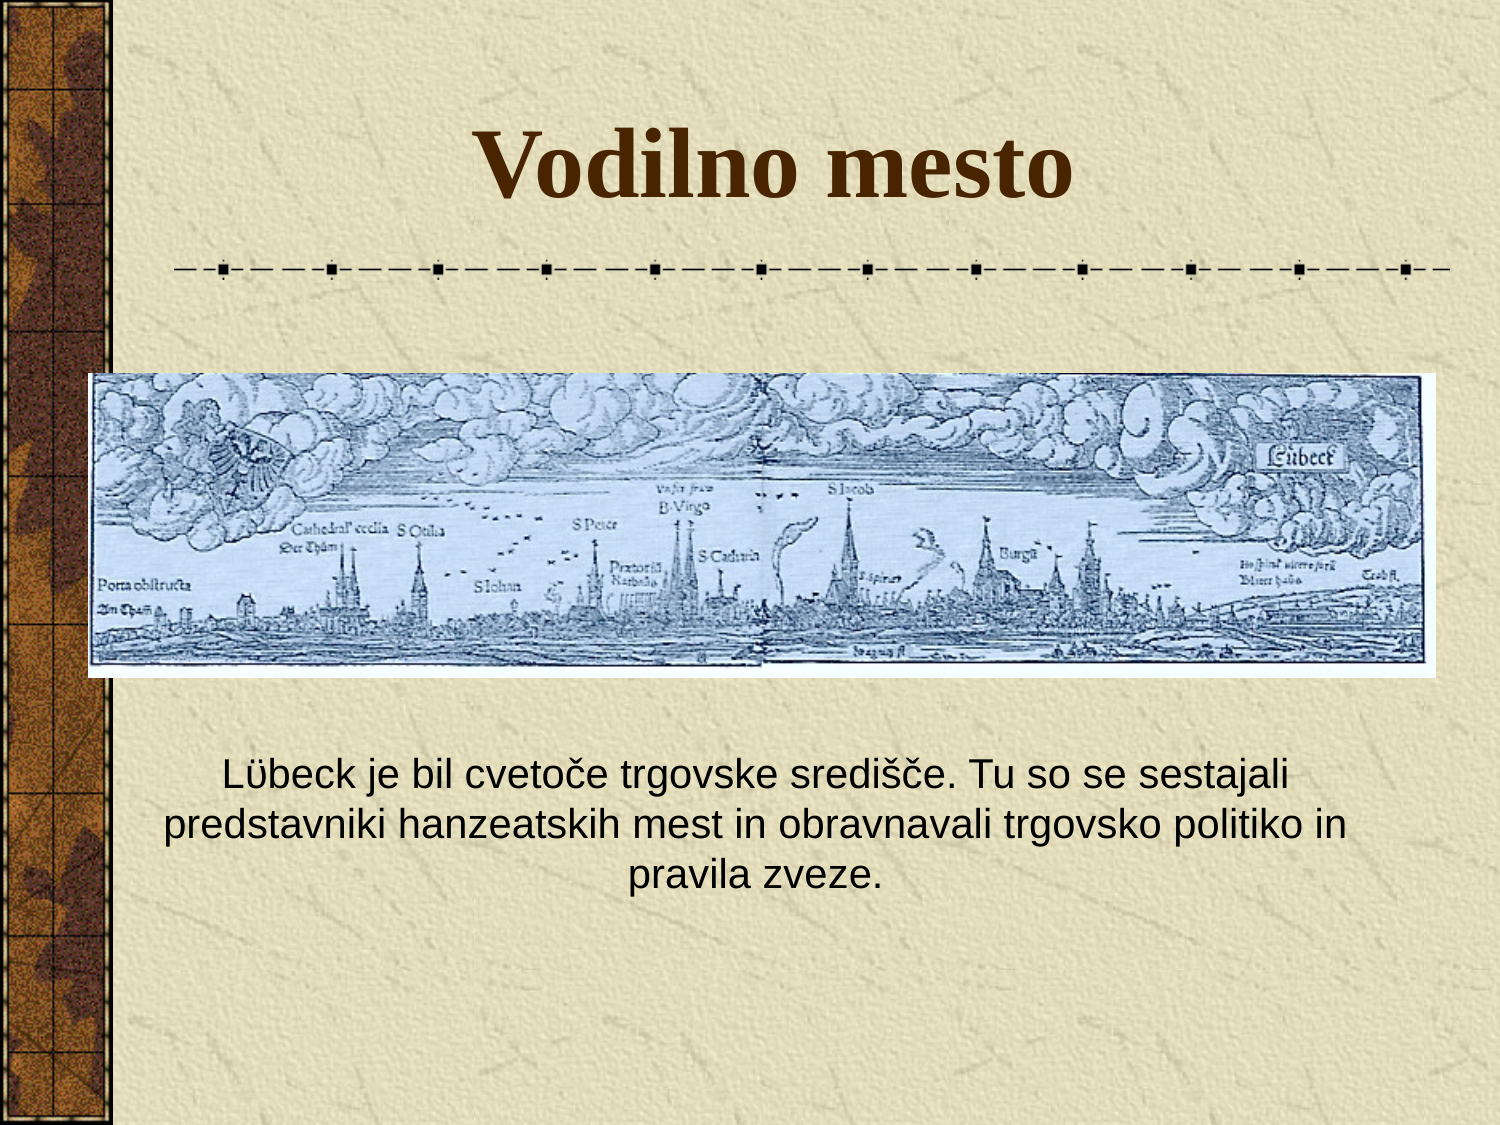

Vodilno mesto
Lϋbeck je bil cvetoče trgovske središče. Tu so se sestajali predstavniki hanzeatskih mest in obravnavali trgovsko politiko in pravila zveze.